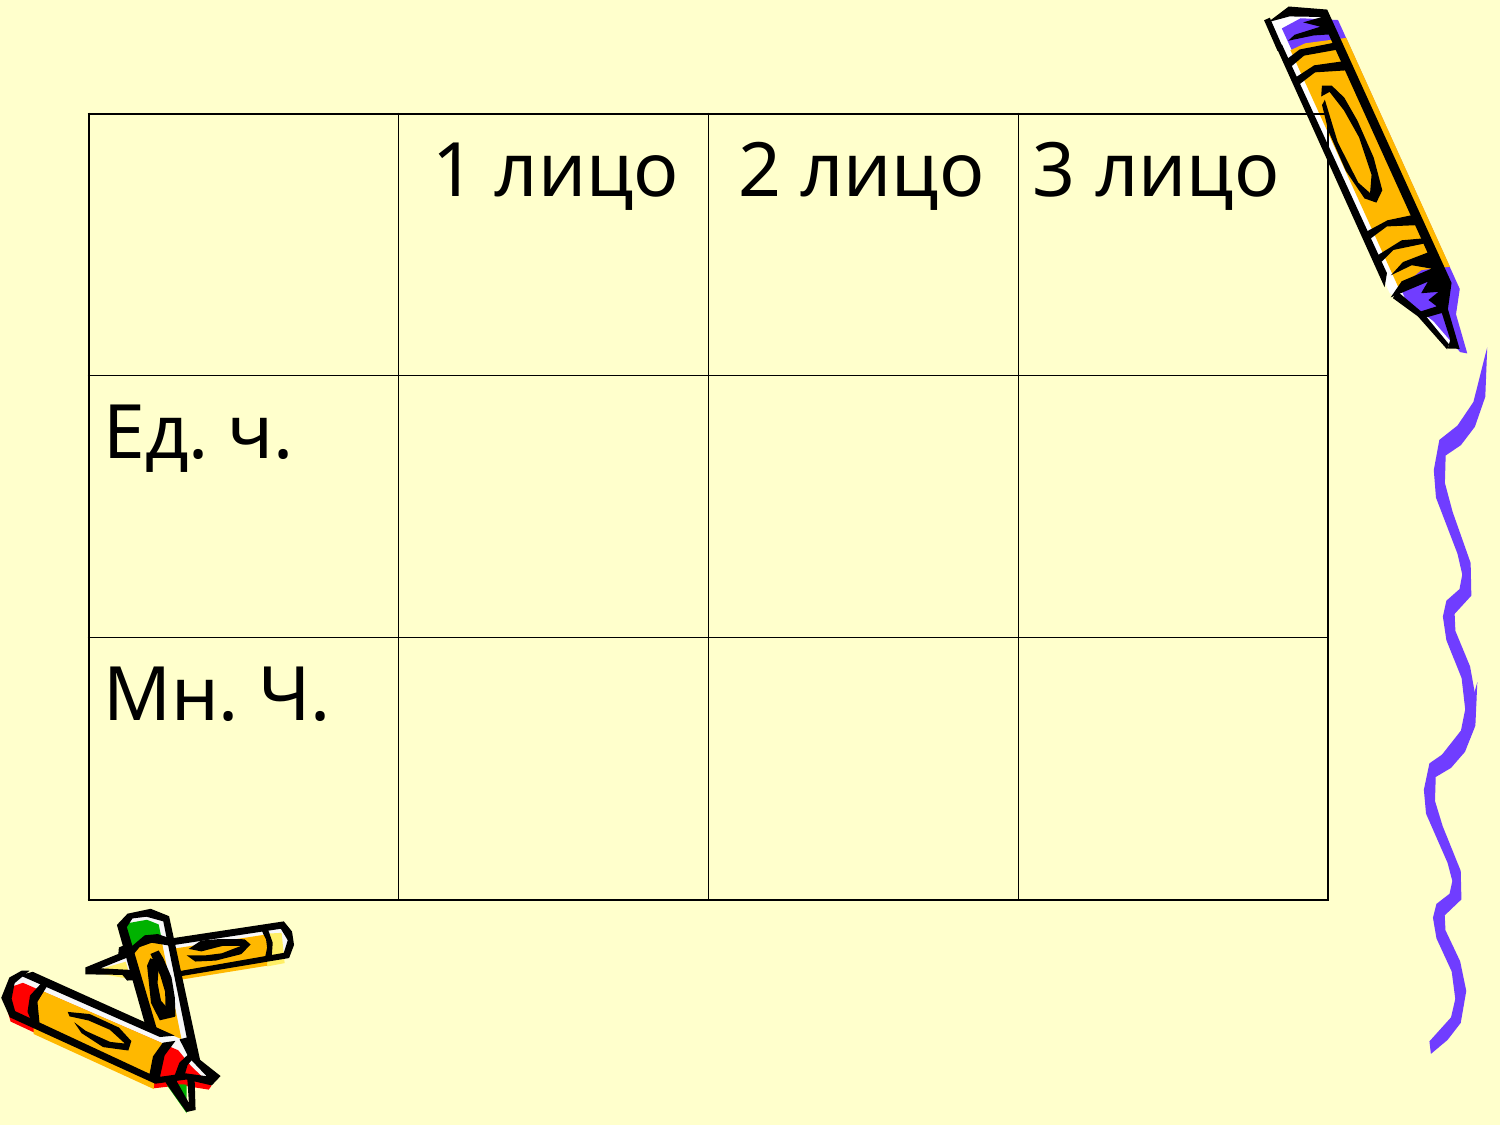

#
| | 1 лицо | 2 лицо | 3 лицо |
| --- | --- | --- | --- |
| Ед. ч. | | | |
| Мн. Ч. | | | |